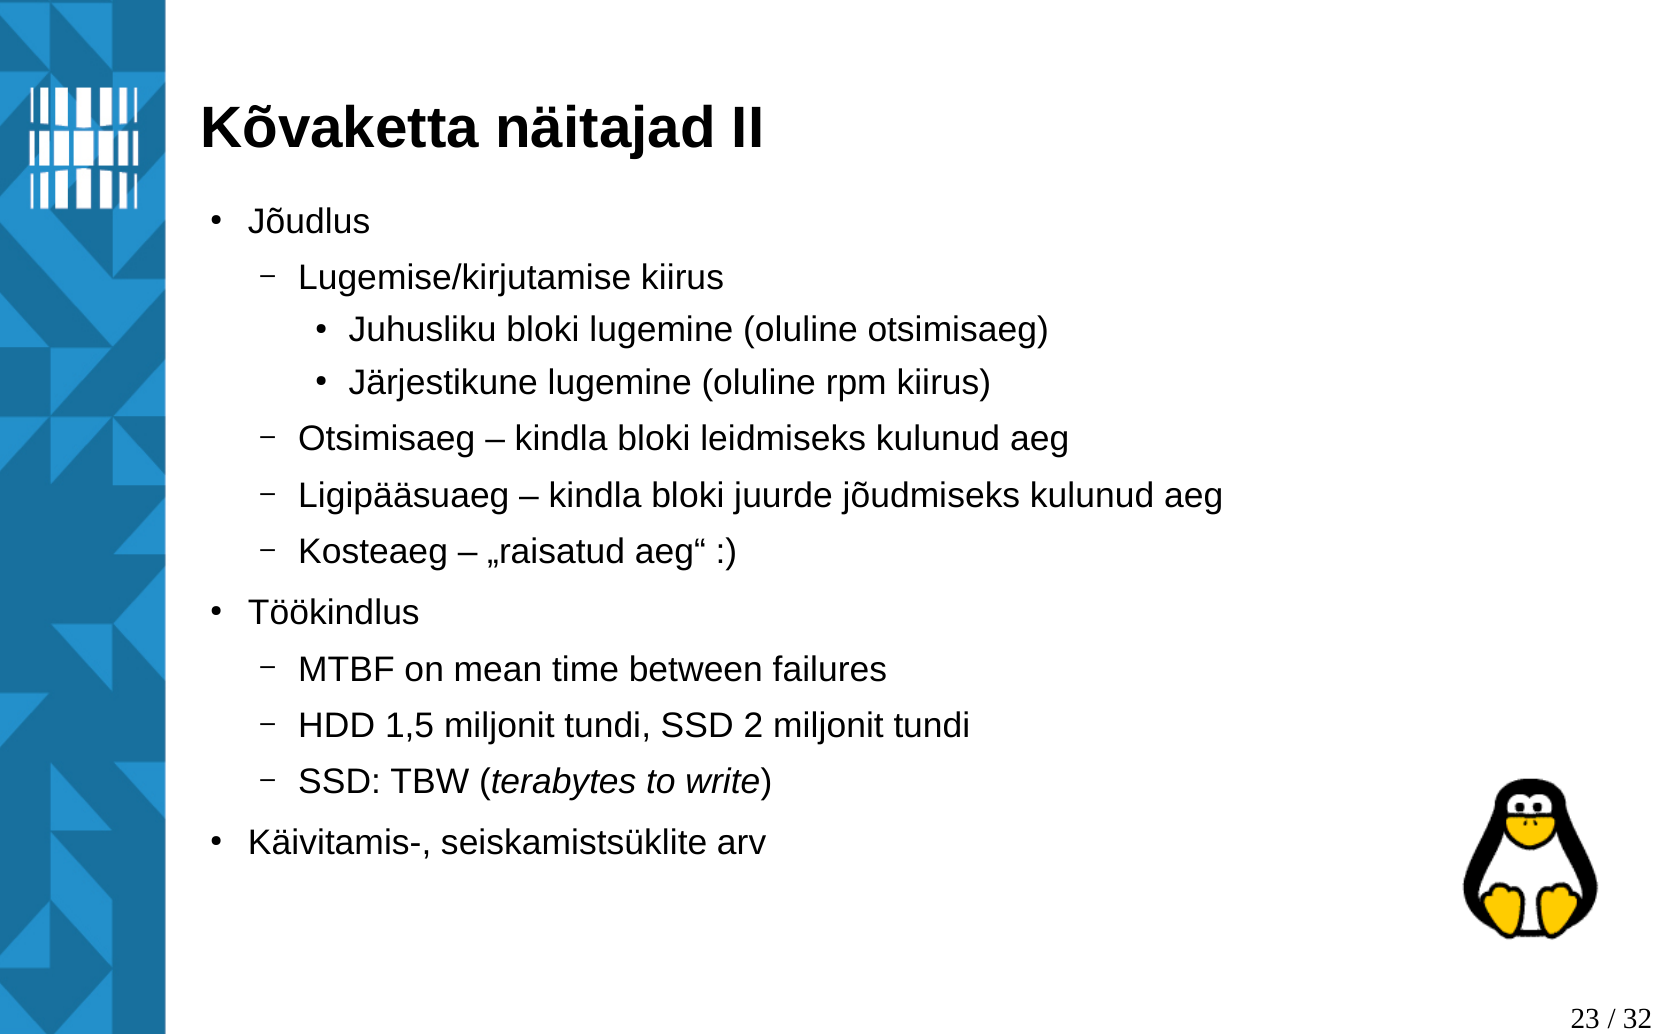

# Kõvaketta näitajad II
Jõudlus
Lugemise/kirjutamise kiirus
Juhusliku bloki lugemine (oluline otsimisaeg)
Järjestikune lugemine (oluline rpm kiirus)
Otsimisaeg – kindla bloki leidmiseks kulunud aeg
Ligipääsuaeg – kindla bloki juurde jõudmiseks kulunud aeg
Kosteaeg – „raisatud aeg“ :)
Töökindlus
MTBF on mean time between failures
HDD 1,5 miljonit tundi, SSD 2 miljonit tundi
SSD: TBW (terabytes to write)
Käivitamis-, seiskamistsüklite arv